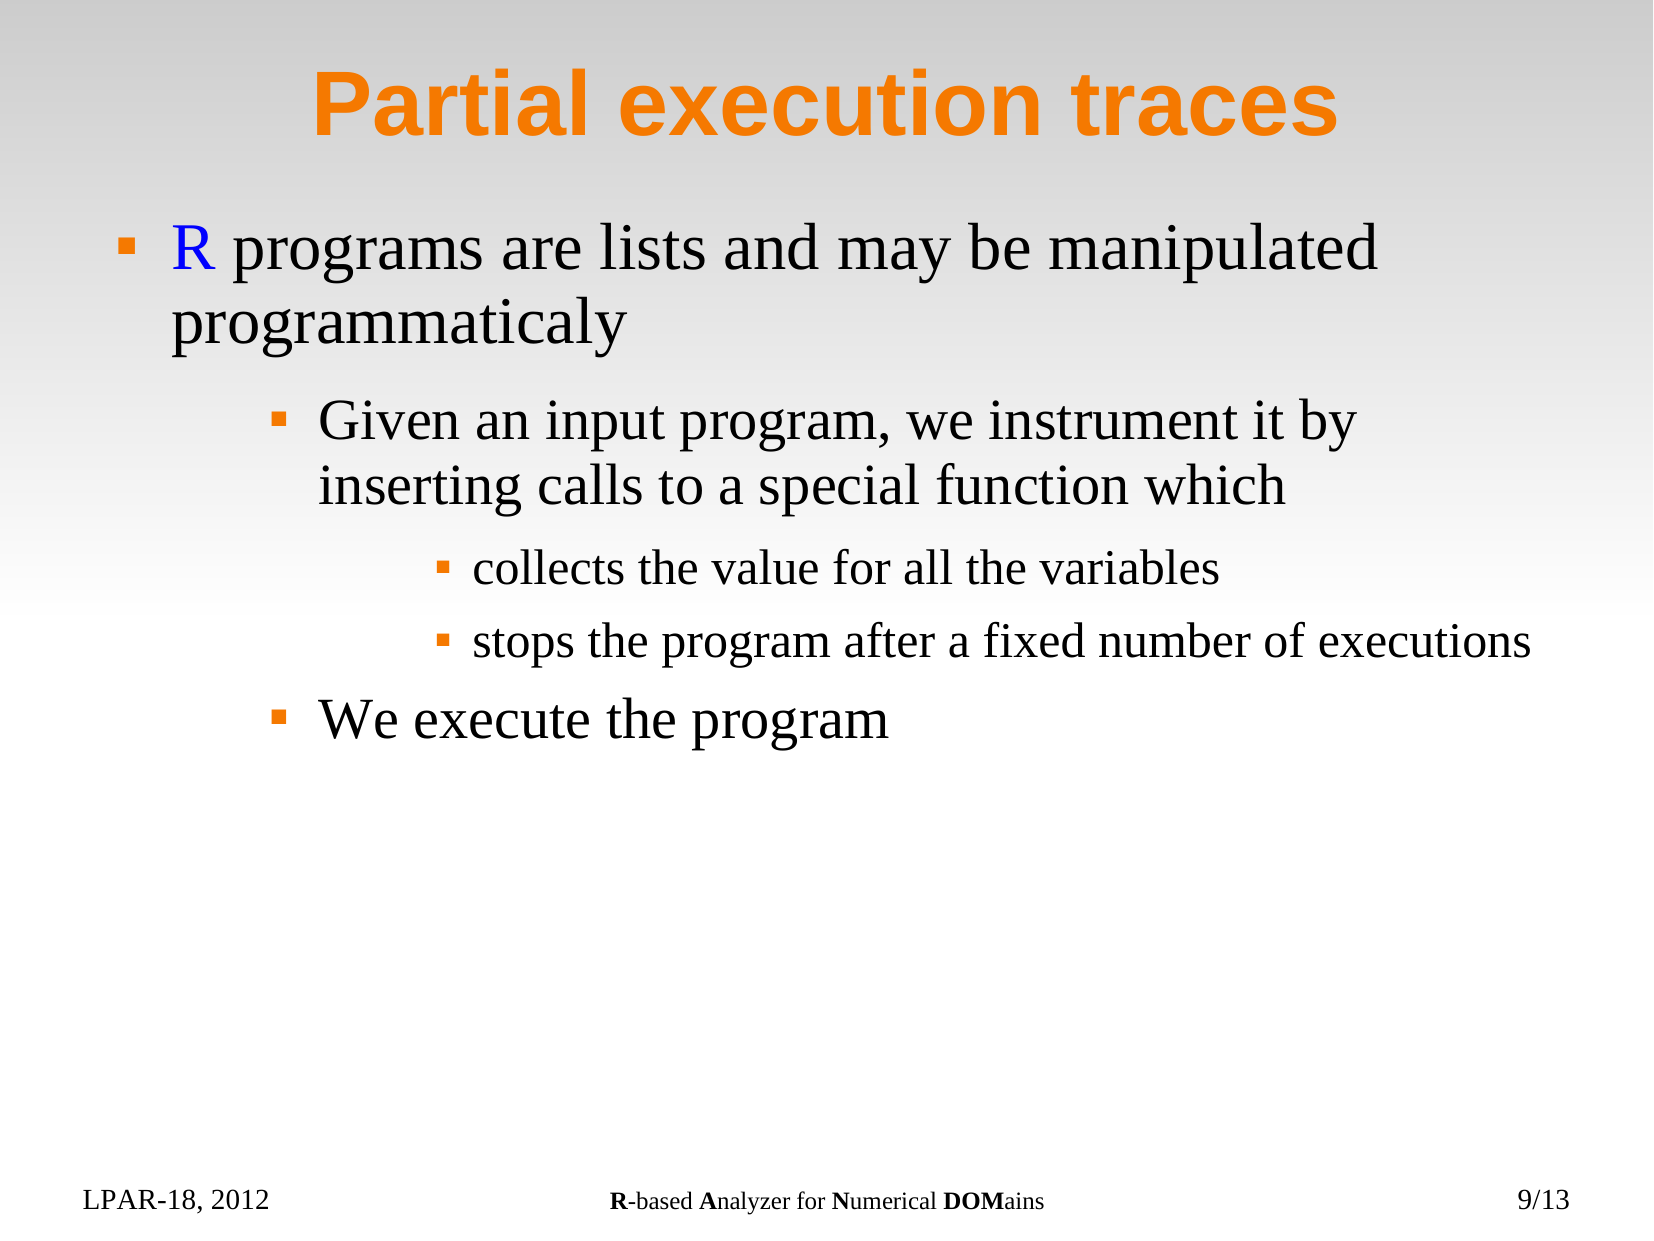

# Partial execution traces
R programs are lists and may be manipulated programmaticaly
Given an input program, we instrument it by inserting calls to a special function which
collects the value for all the variables
stops the program after a fixed number of executions
We execute the program
LPAR-18, 2012
9